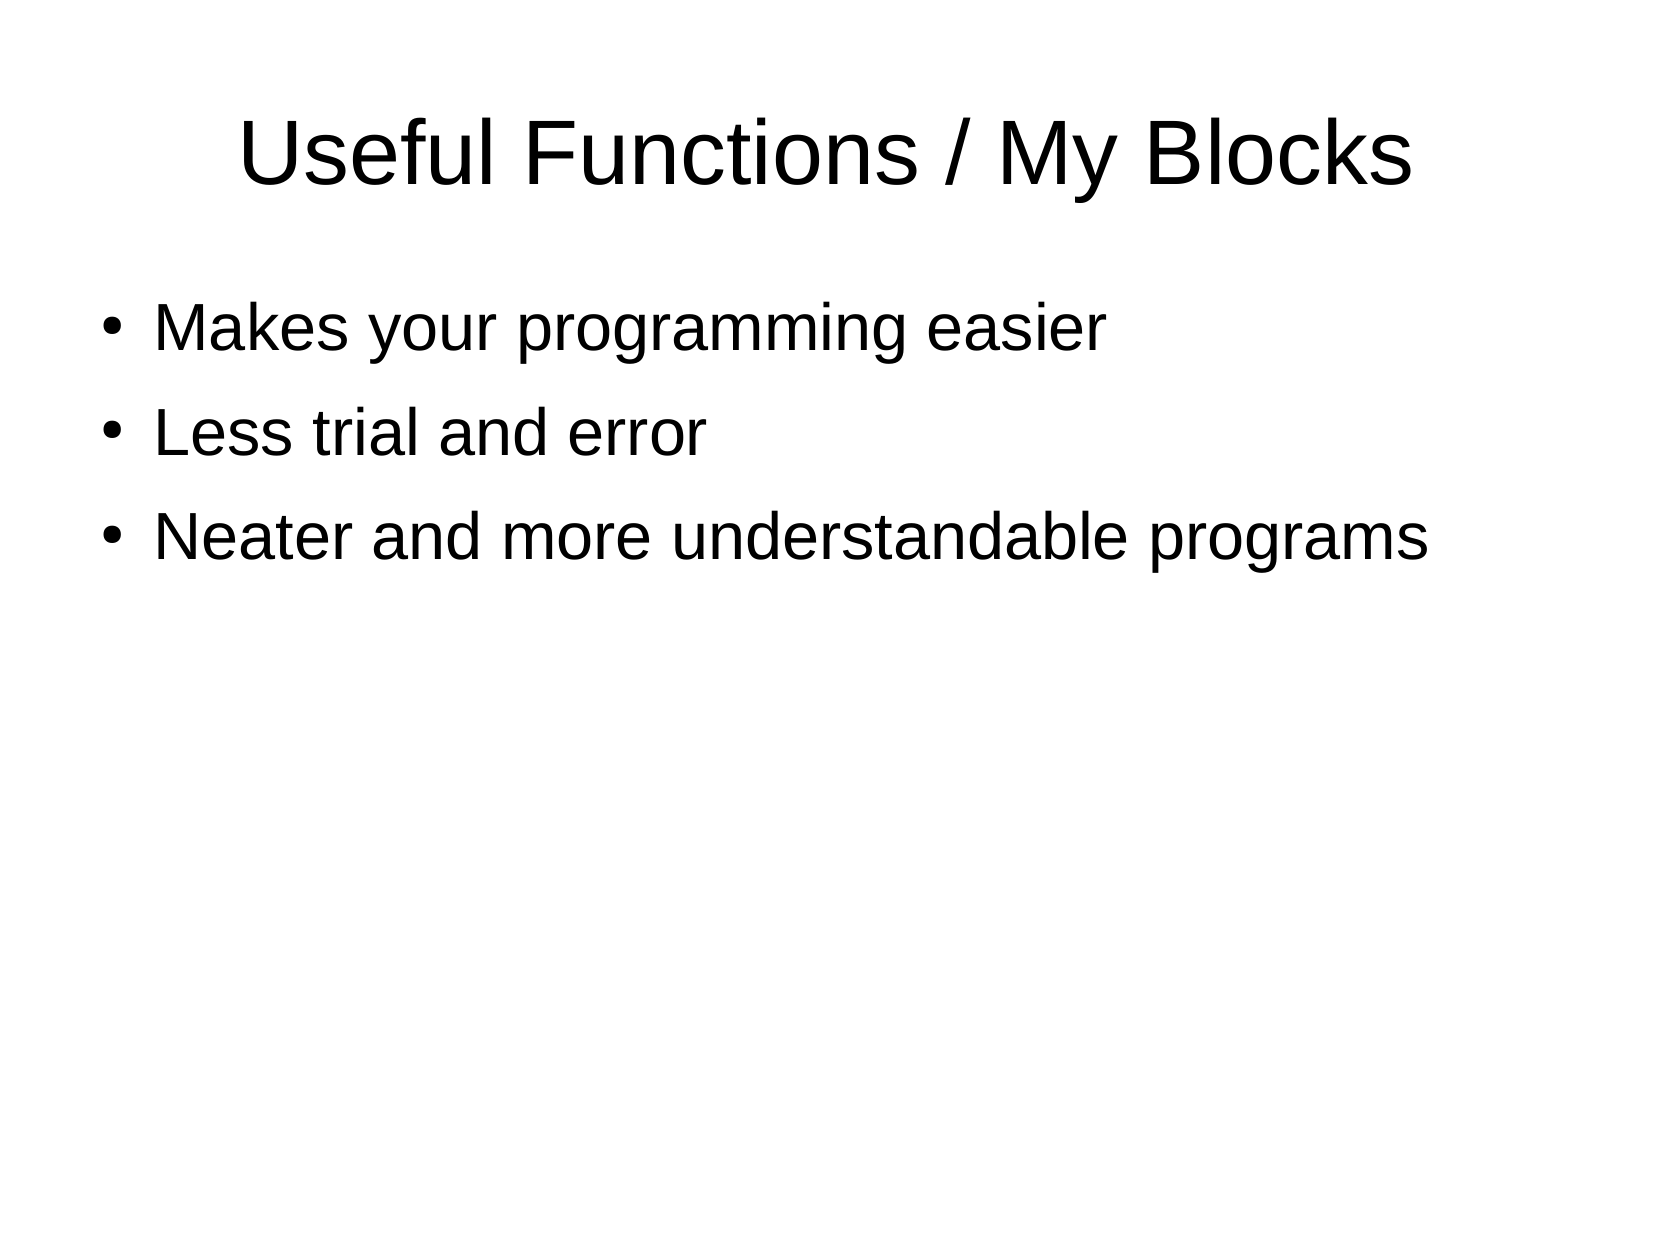

# Useful Functions / My Blocks
Makes your programming easier
Less trial and error
Neater and more understandable programs